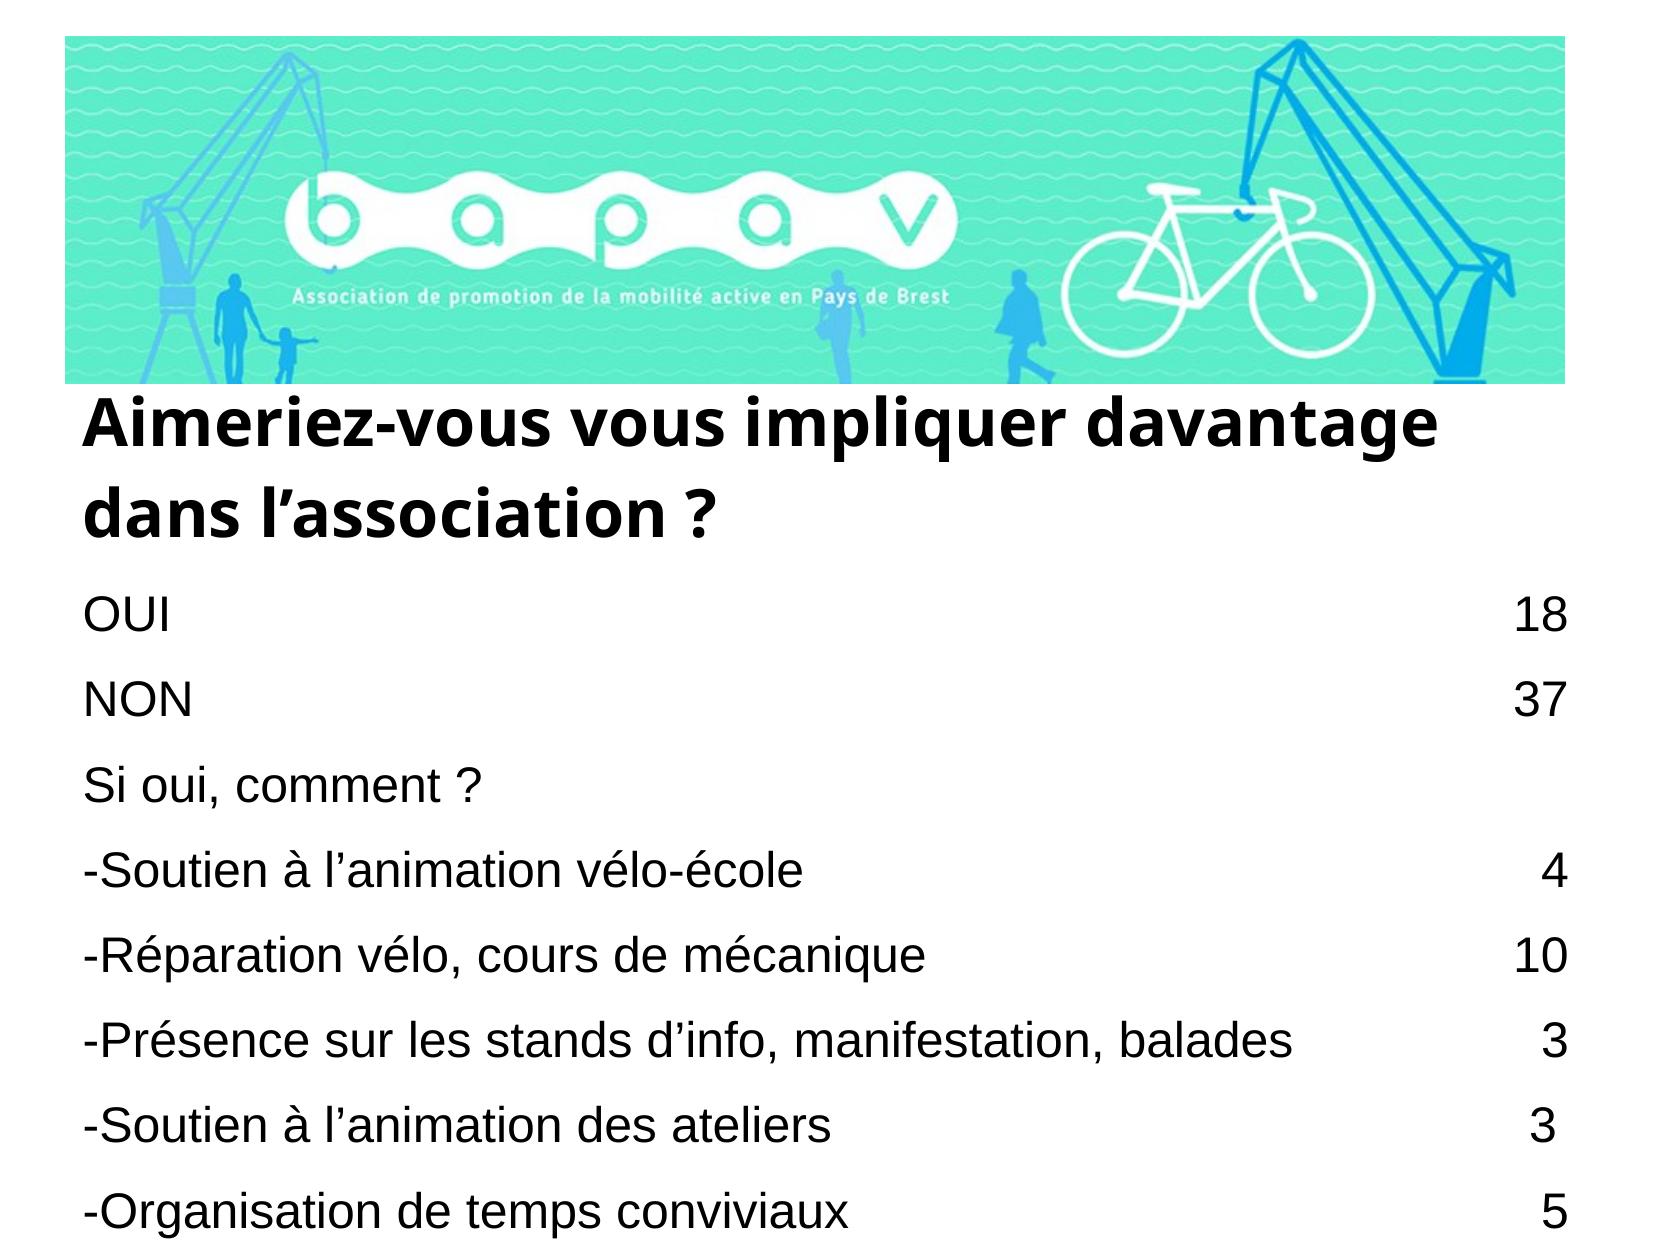

#
Aimeriez-vous vous impliquer davantage dans l’association ?
OUI 																	 18
NON 																	 37
Si oui, comment ?
-Soutien à l’animation vélo-école 	 4
-Réparation vélo, cours de mécanique 	 10
-Présence sur les stands d’info, manifestation, balades 	 3
-Soutien à l’animation des ateliers 3
-Organisation de temps conviviaux 	 5